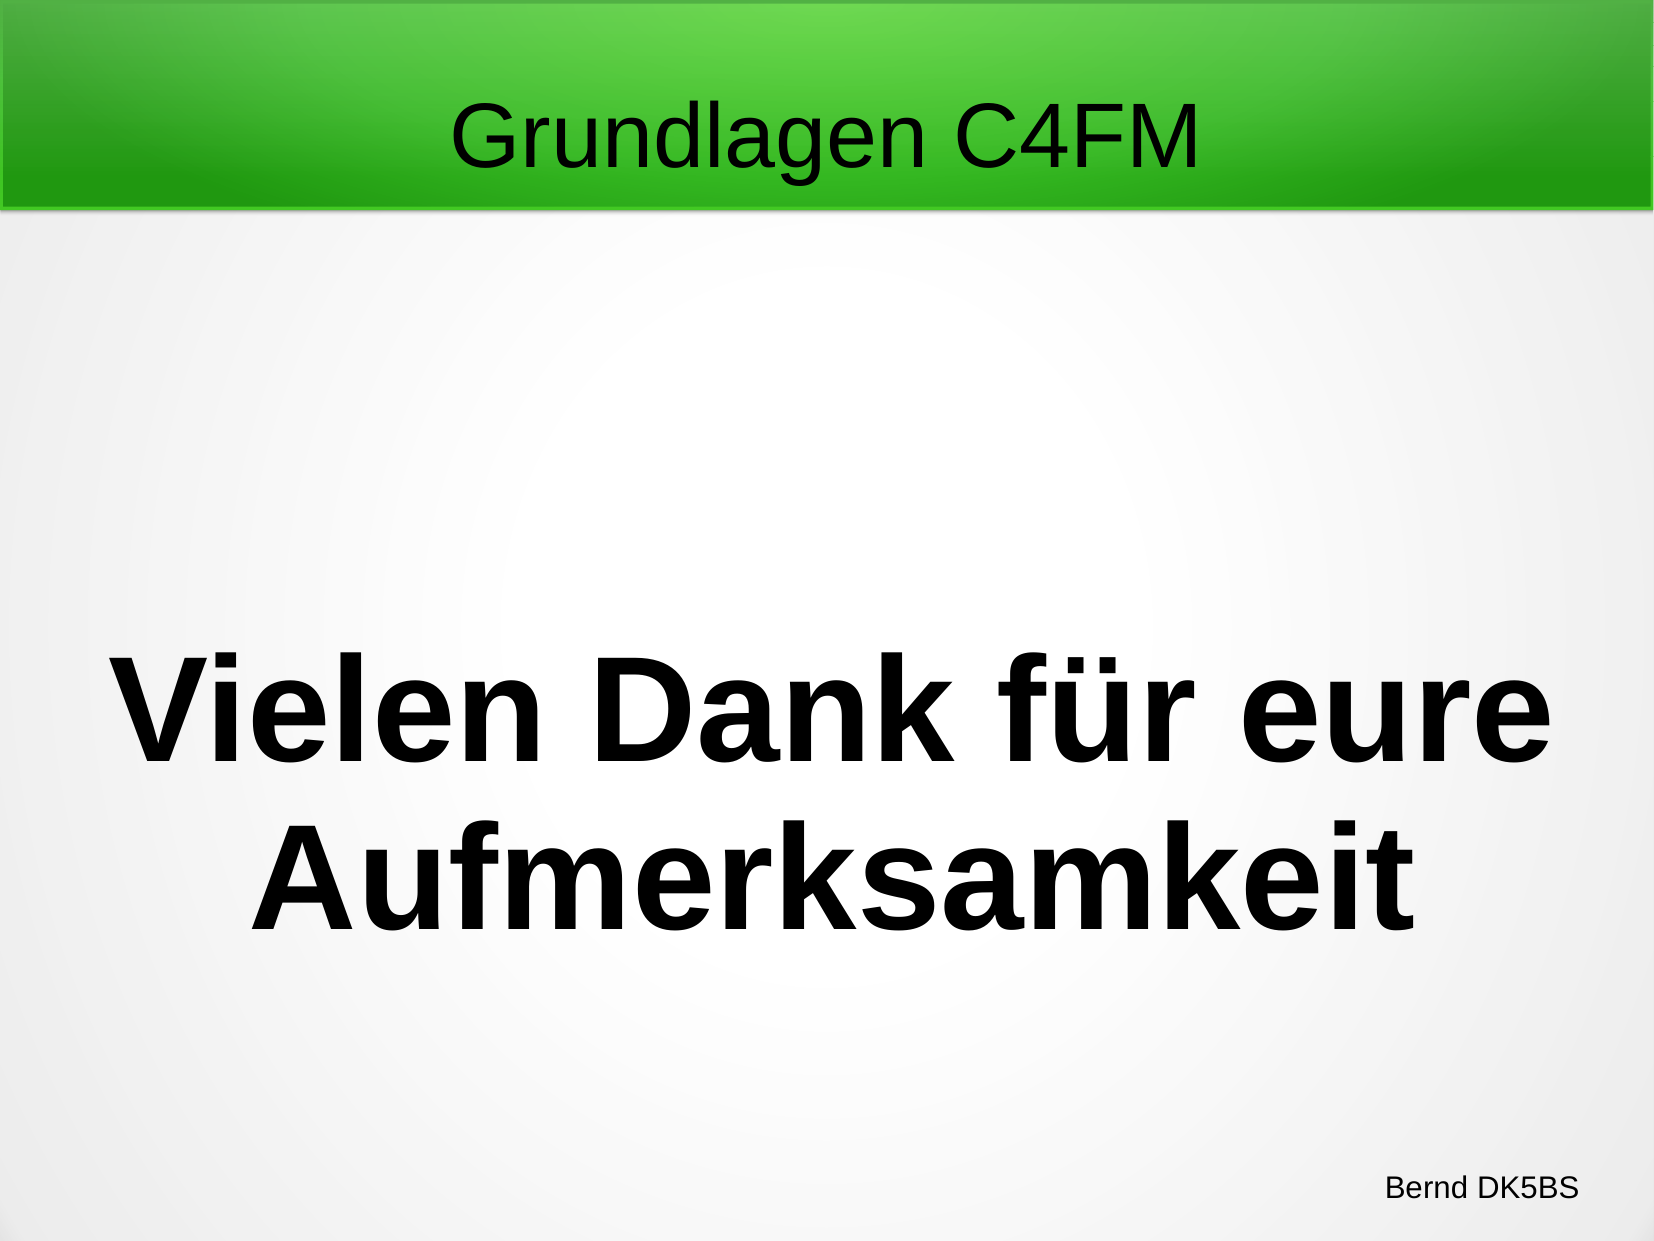

# Grundlagen C4FM
Vielen Dank für eure Aufmerksamkeit
Bernd DK5BS